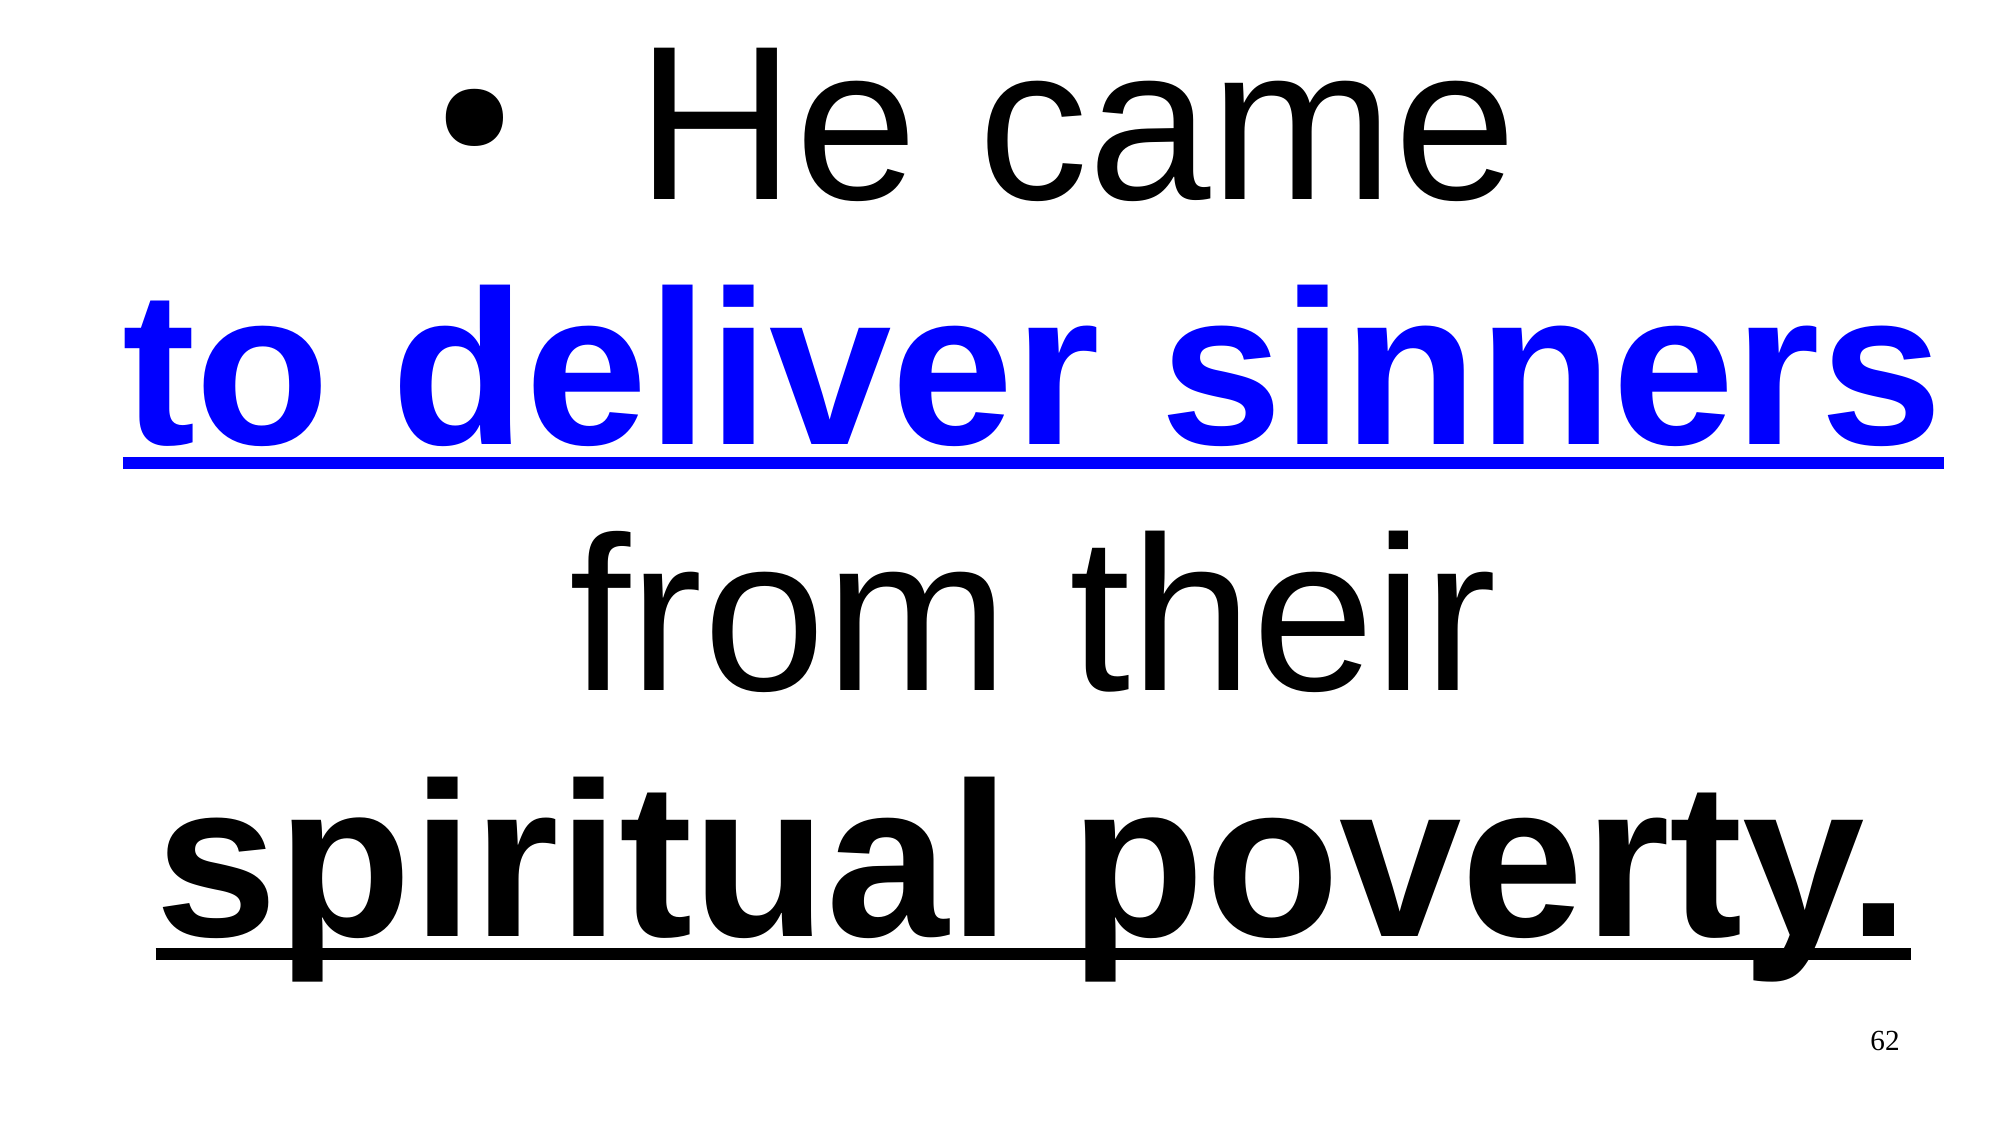

# He came to deliver sinners from their spiritual poverty.
62